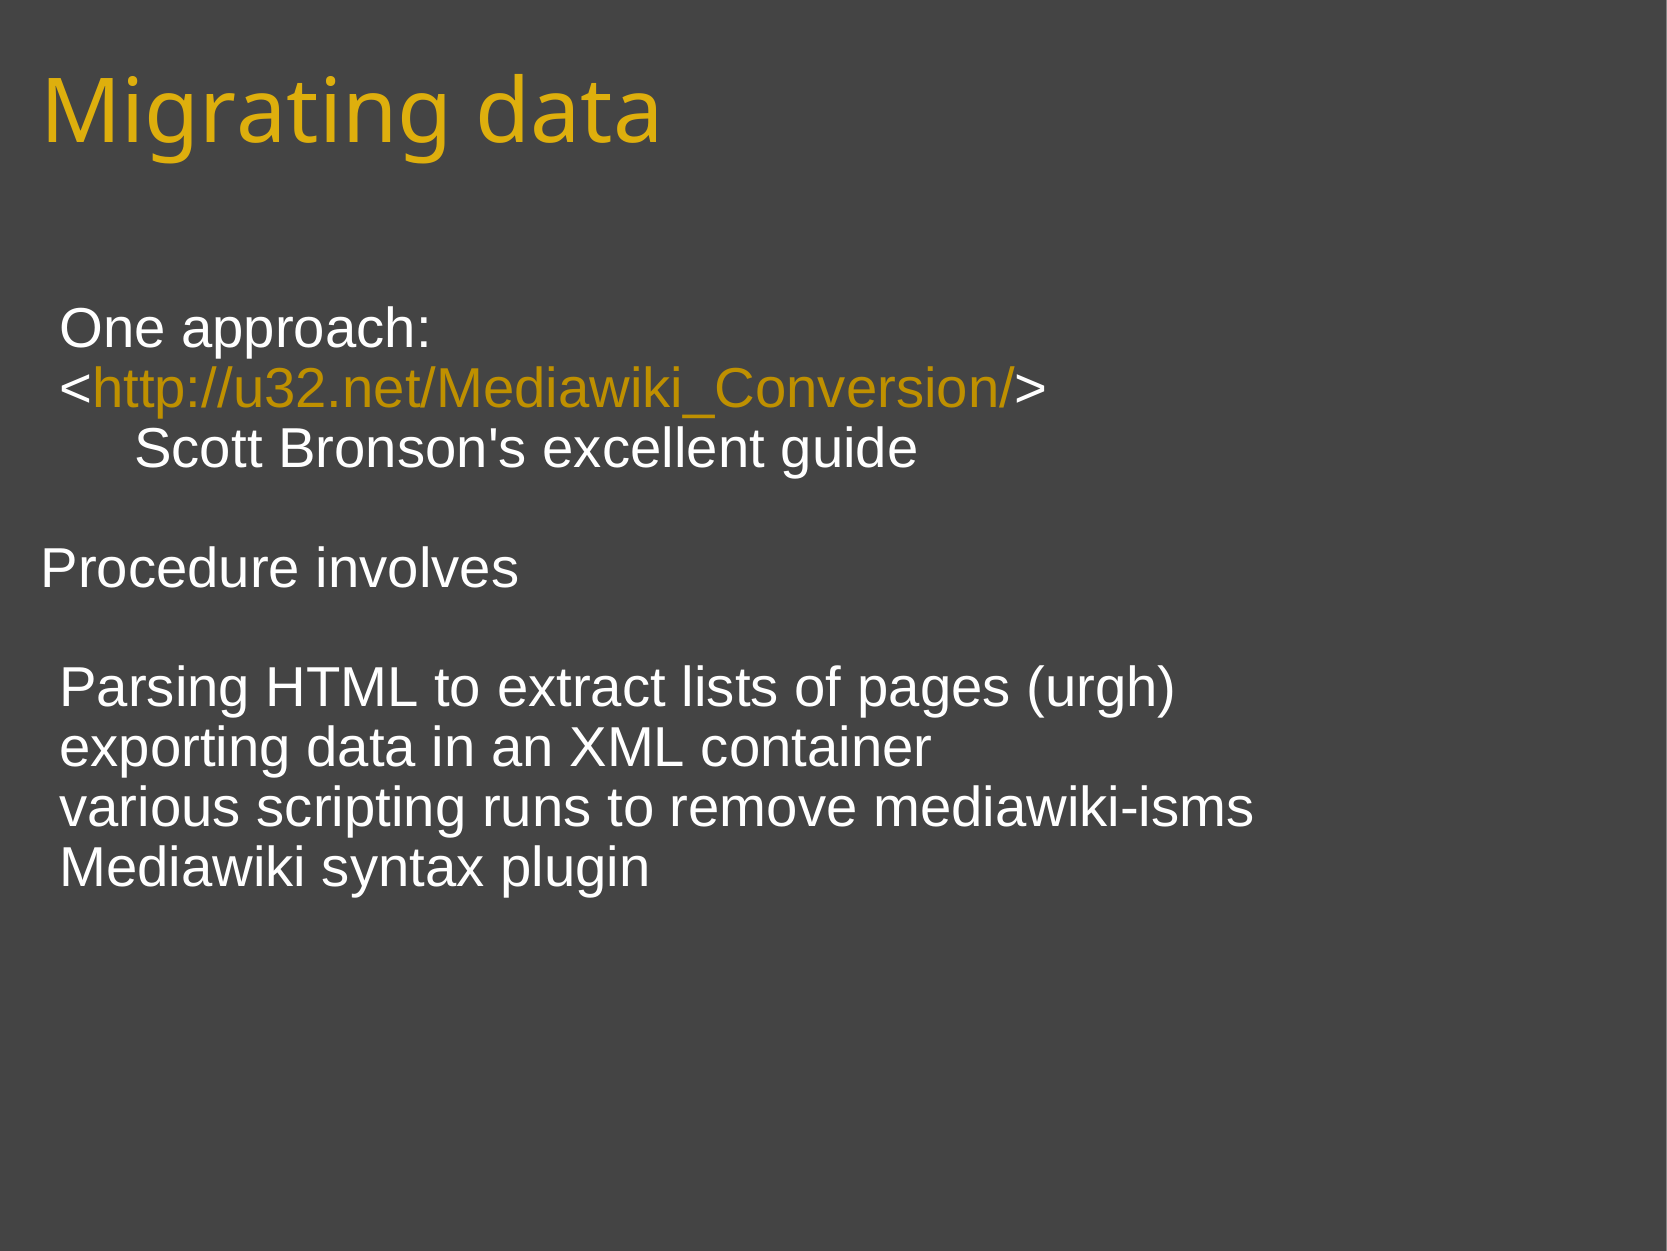

# Migrating data
One approach:
<http://u32.net/Mediawiki_Conversion/>
Scott Bronson's excellent guide
Procedure involves
Parsing HTML to extract lists of pages (urgh)
exporting data in an XML container
various scripting runs to remove mediawiki-isms
Mediawiki syntax plugin